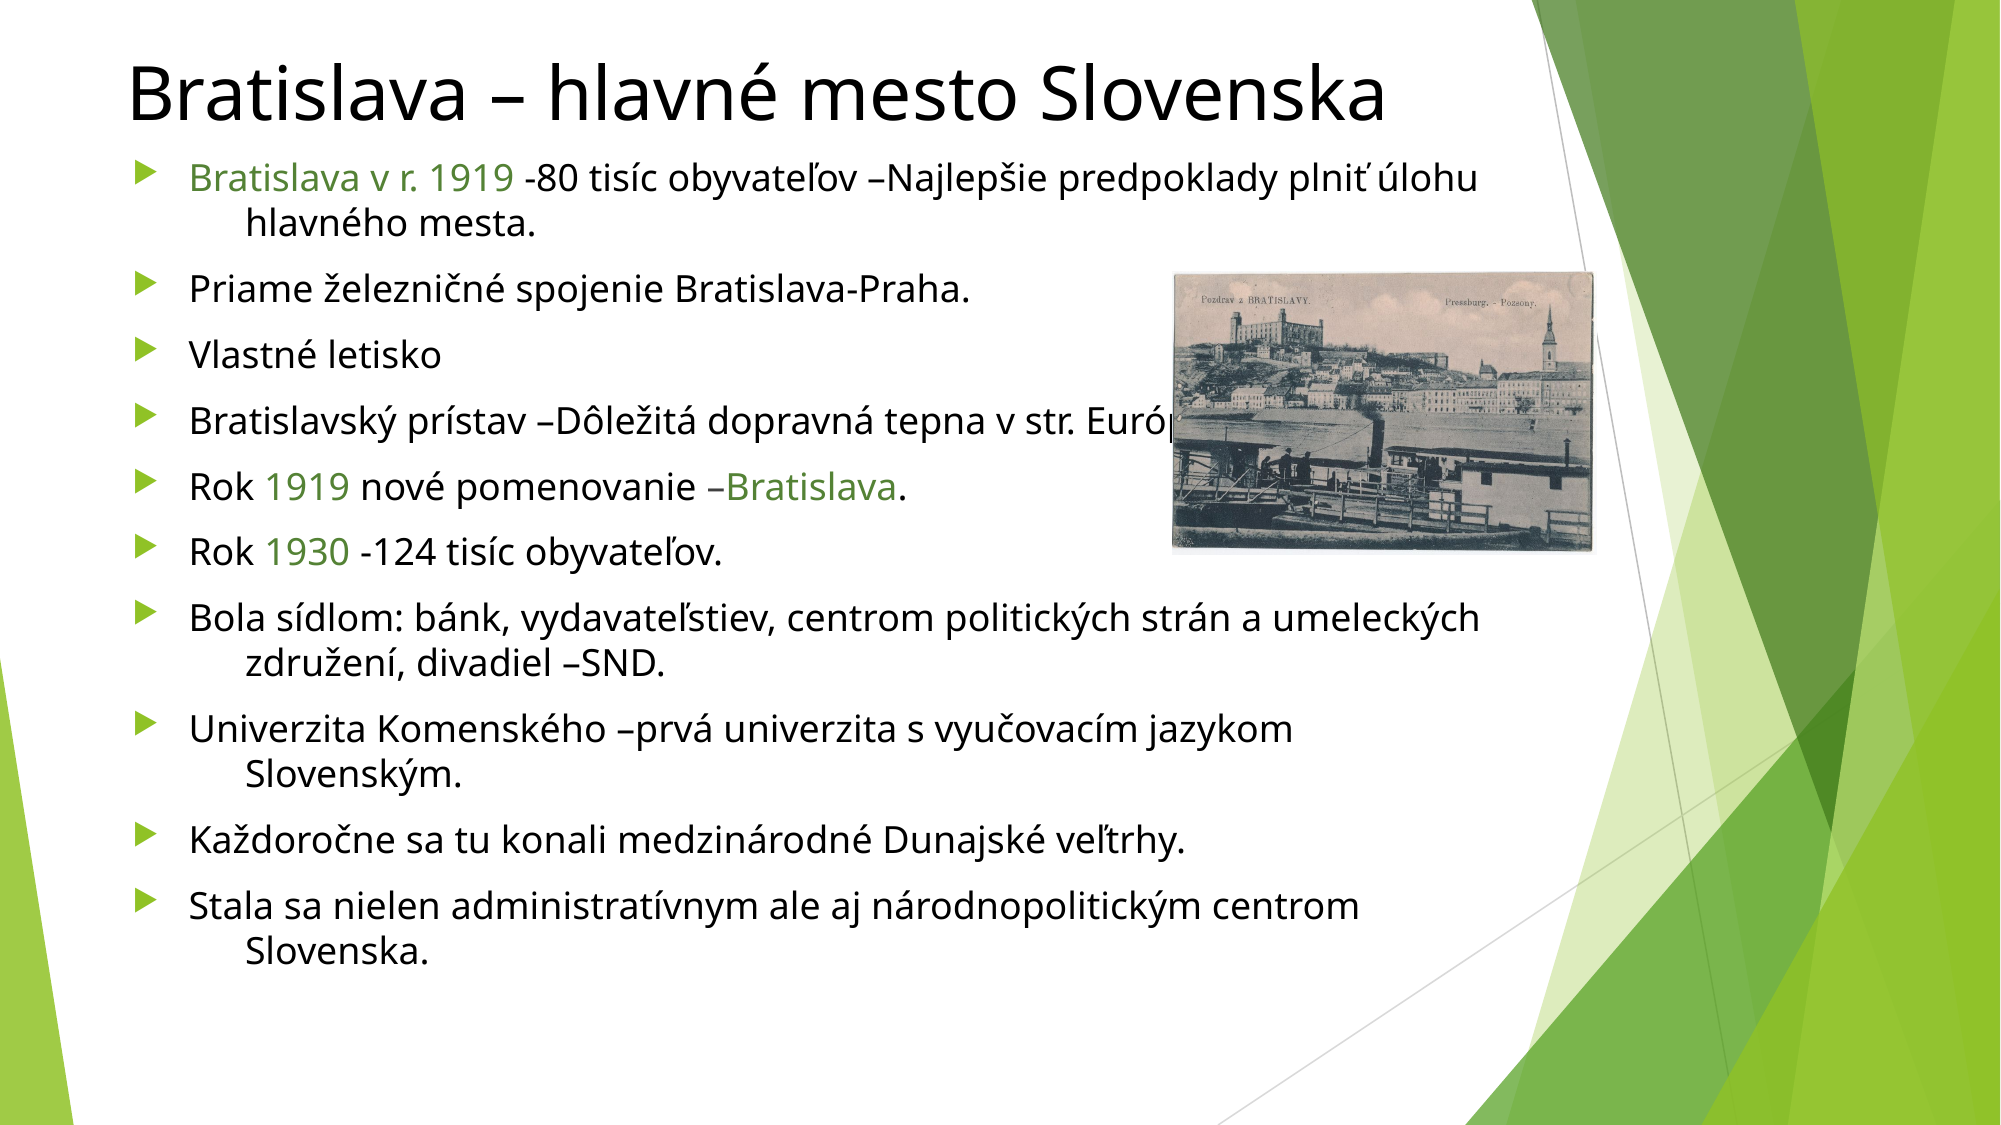

# Bratislava – hlavné mesto Slovenska
Bratislava v r. 1919 -80 tisíc obyvateľov –Najlepšie predpoklady plniť úlohu hlavného mesta.
Priame železničné spojenie Bratislava-Praha.
Vlastné letisko
Bratislavský prístav –Dôležitá dopravná tepna v str. Európe.
Rok 1919 nové pomenovanie –Bratislava.
Rok 1930 -124 tisíc obyvateľov.
Bola sídlom: bánk, vydavateľstiev, centrom politických strán a umeleckých združení, divadiel –SND.
Univerzita Komenského –prvá univerzita s vyučovacím jazykom Slovenským.
Každoročne sa tu konali medzinárodné Dunajské veľtrhy.
Stala sa nielen administratívnym ale aj národnopolitickým centrom Slovenska.